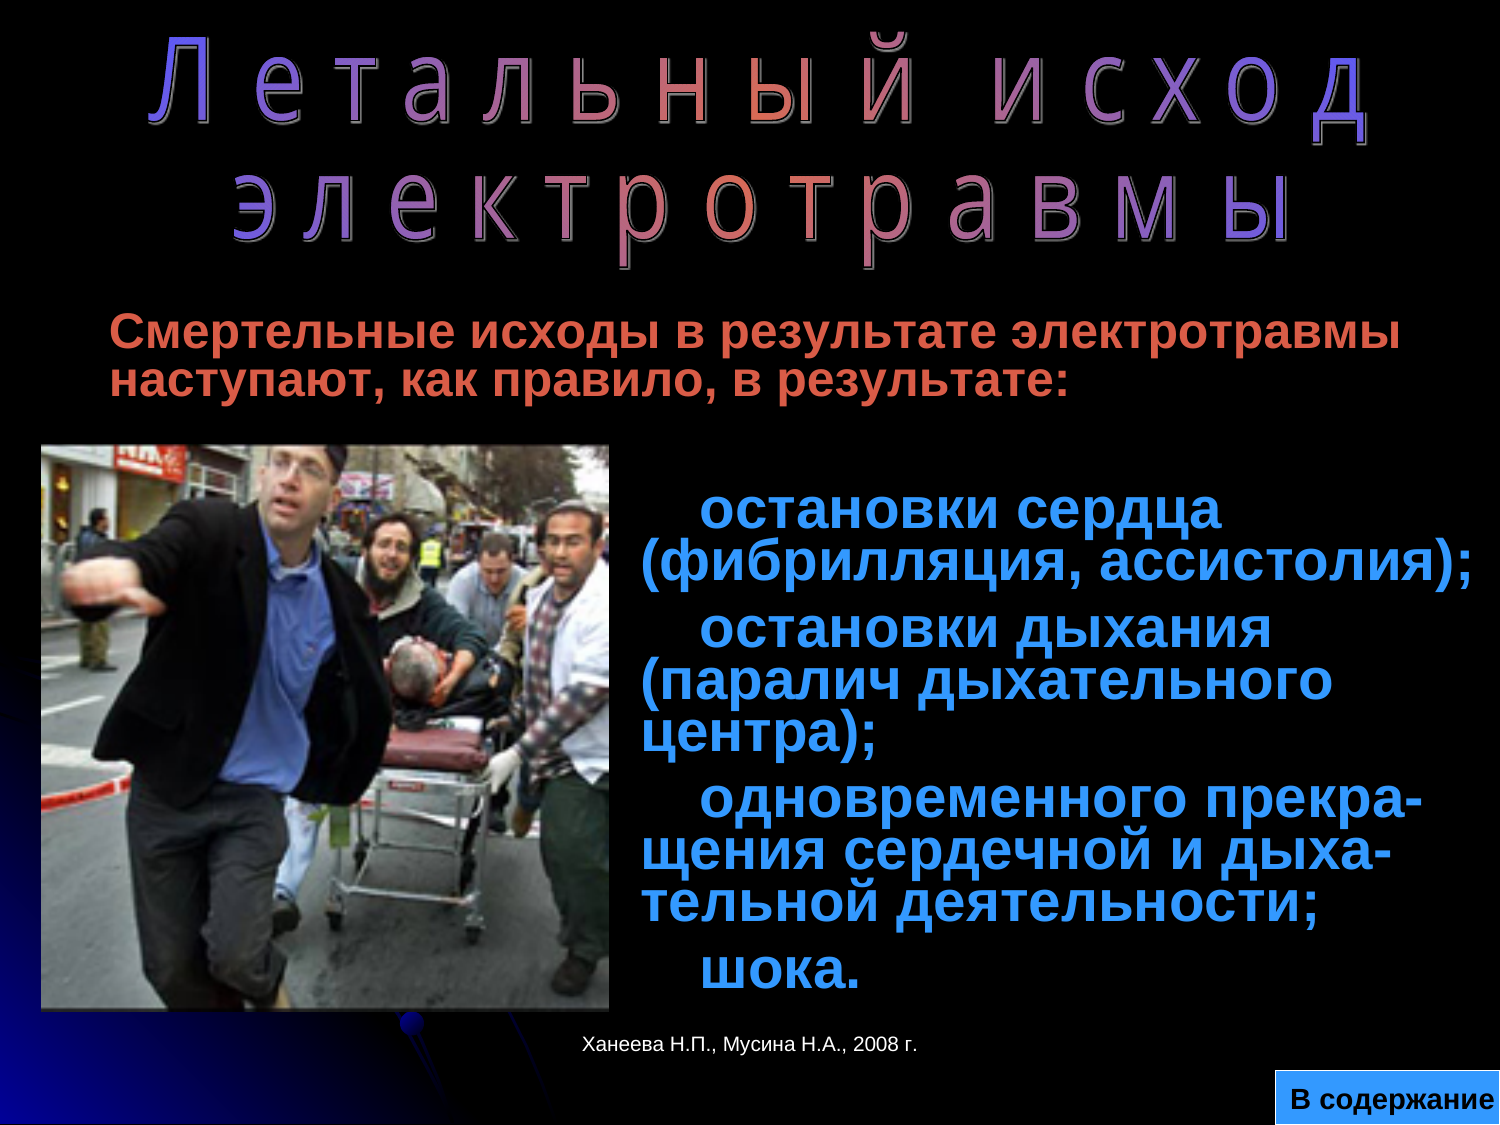

Летальный исход
электротравмы
Смертельные исходы в результате электротравмы наступают, как правило, в результате:
# остановки сердца (фибрилляция, ассистолия);
остановки дыхания (паралич дыхательного центра);
одновременного прекра-щения сердечной и дыха-тельной деятельности;
шока.
Ханеева Н.П., Мусина Н.А., 2008 г.
В содержание